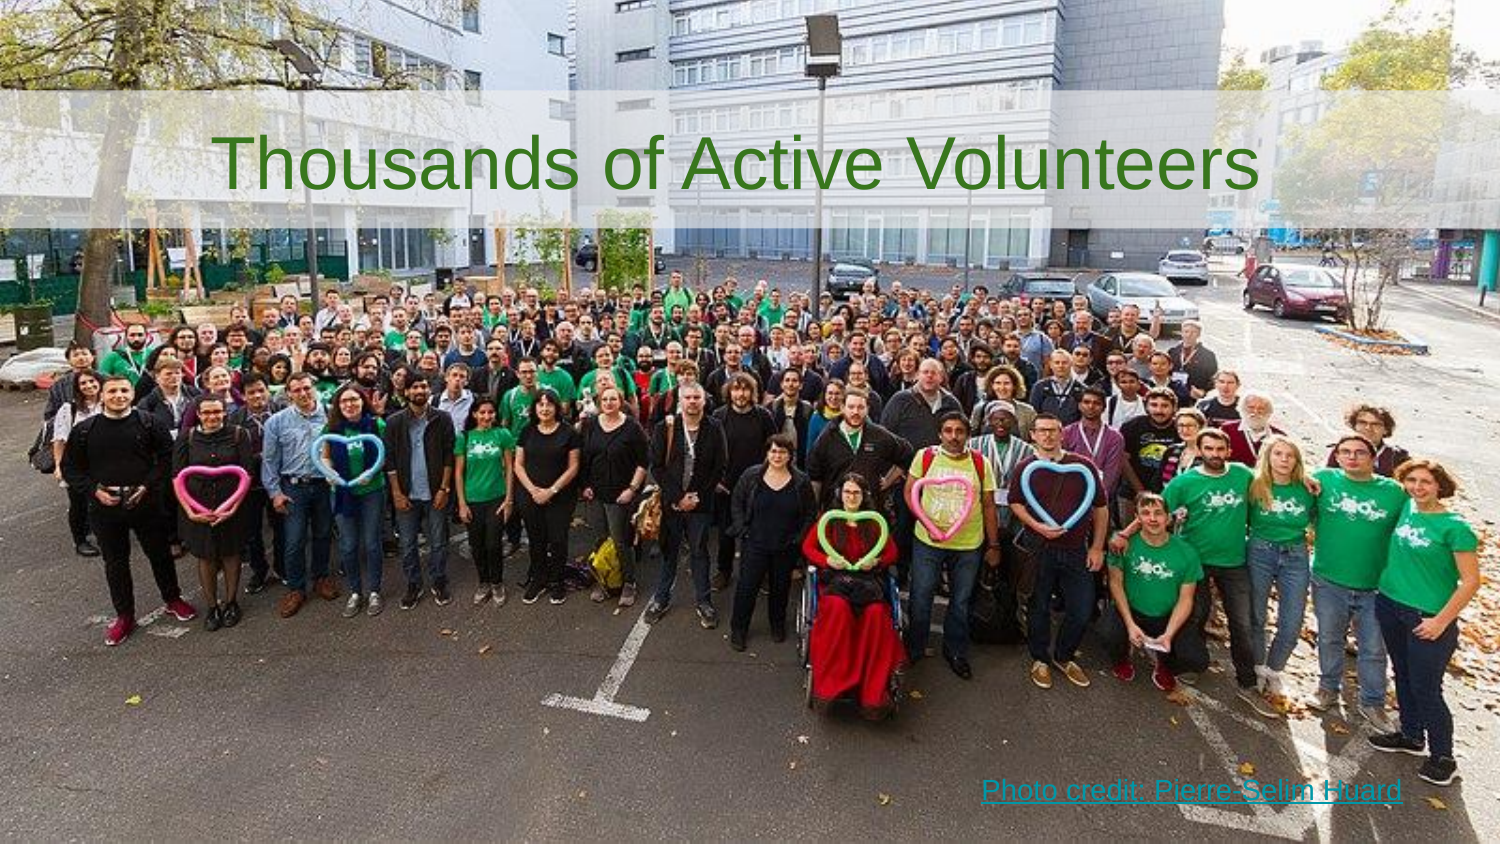

# Thousands of Active Volunteers
Photo credit: Pierre-Selim Huard